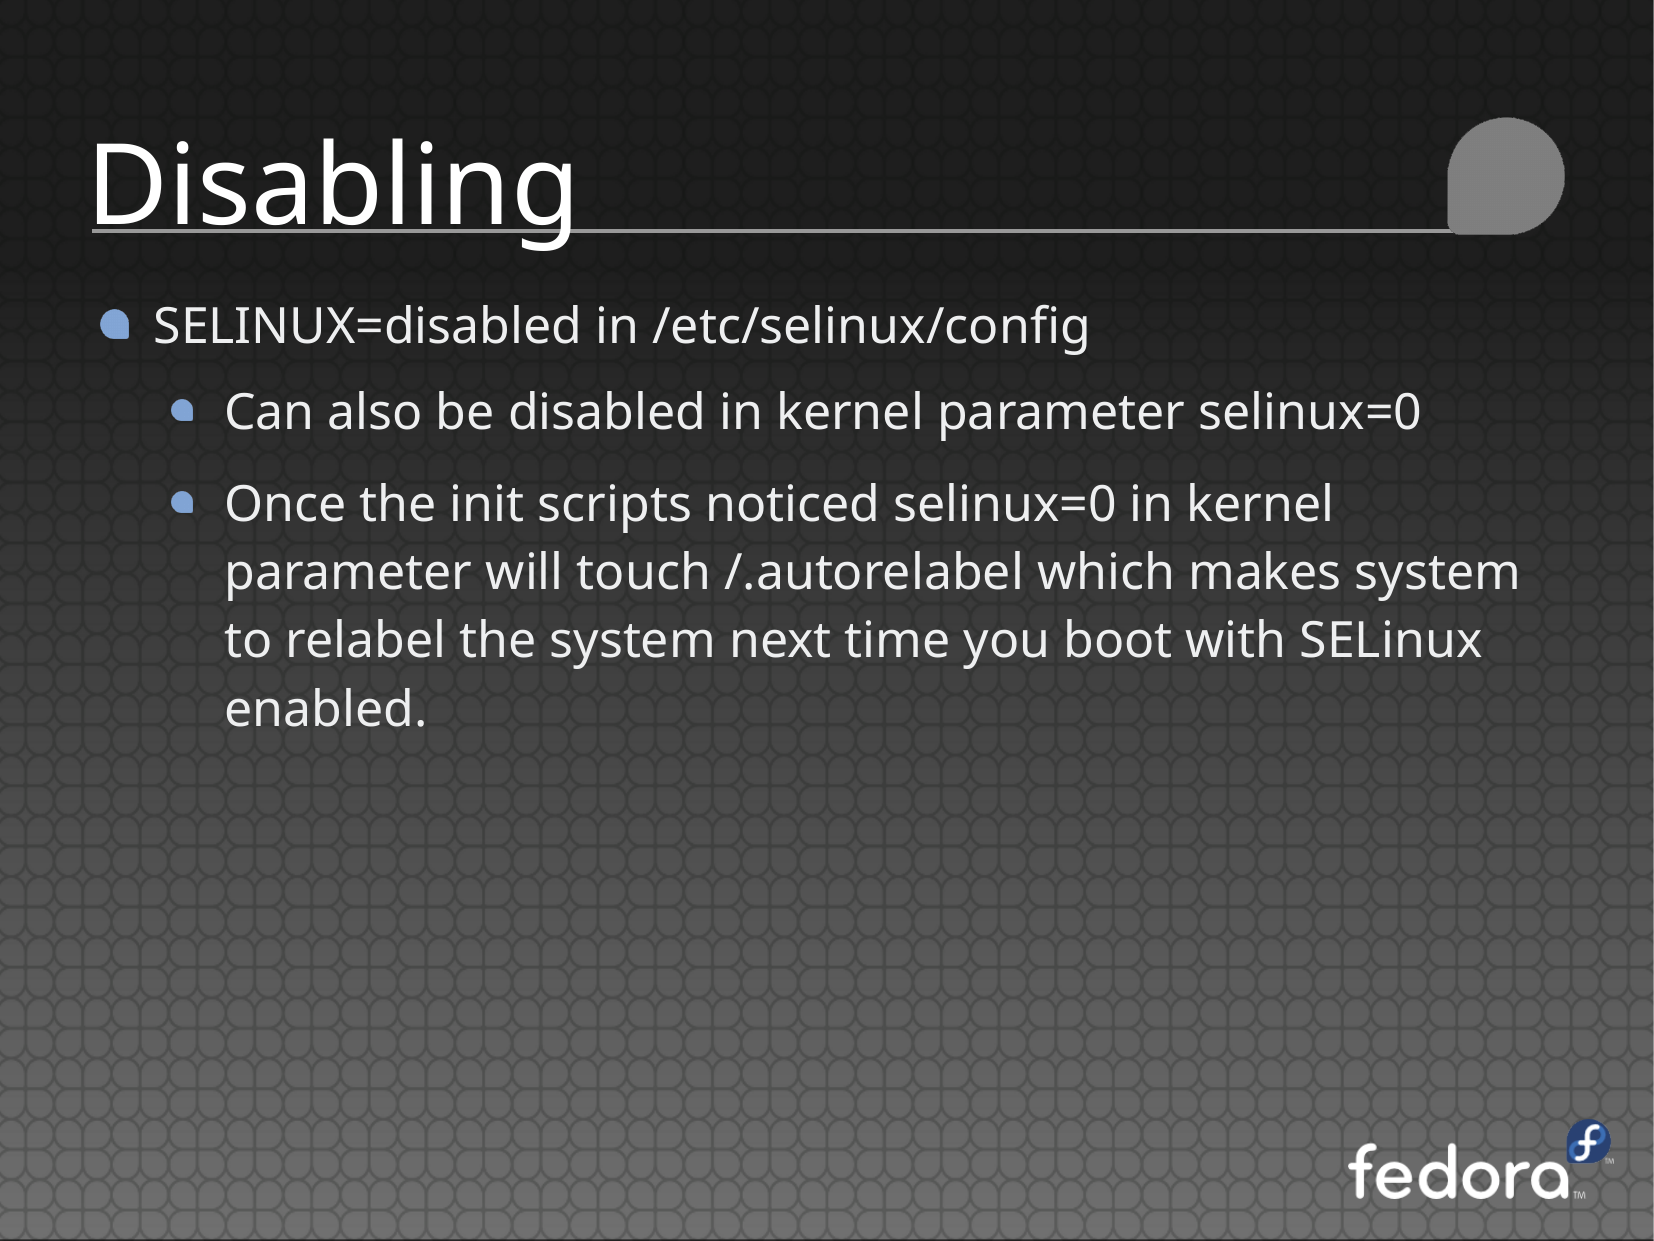

# Disabling
SELINUX=disabled in /etc/selinux/config
Can also be disabled in kernel parameter selinux=0
Once the init scripts noticed selinux=0 in kernel parameter will touch /.autorelabel which makes system to relabel the system next time you boot with SELinux enabled.